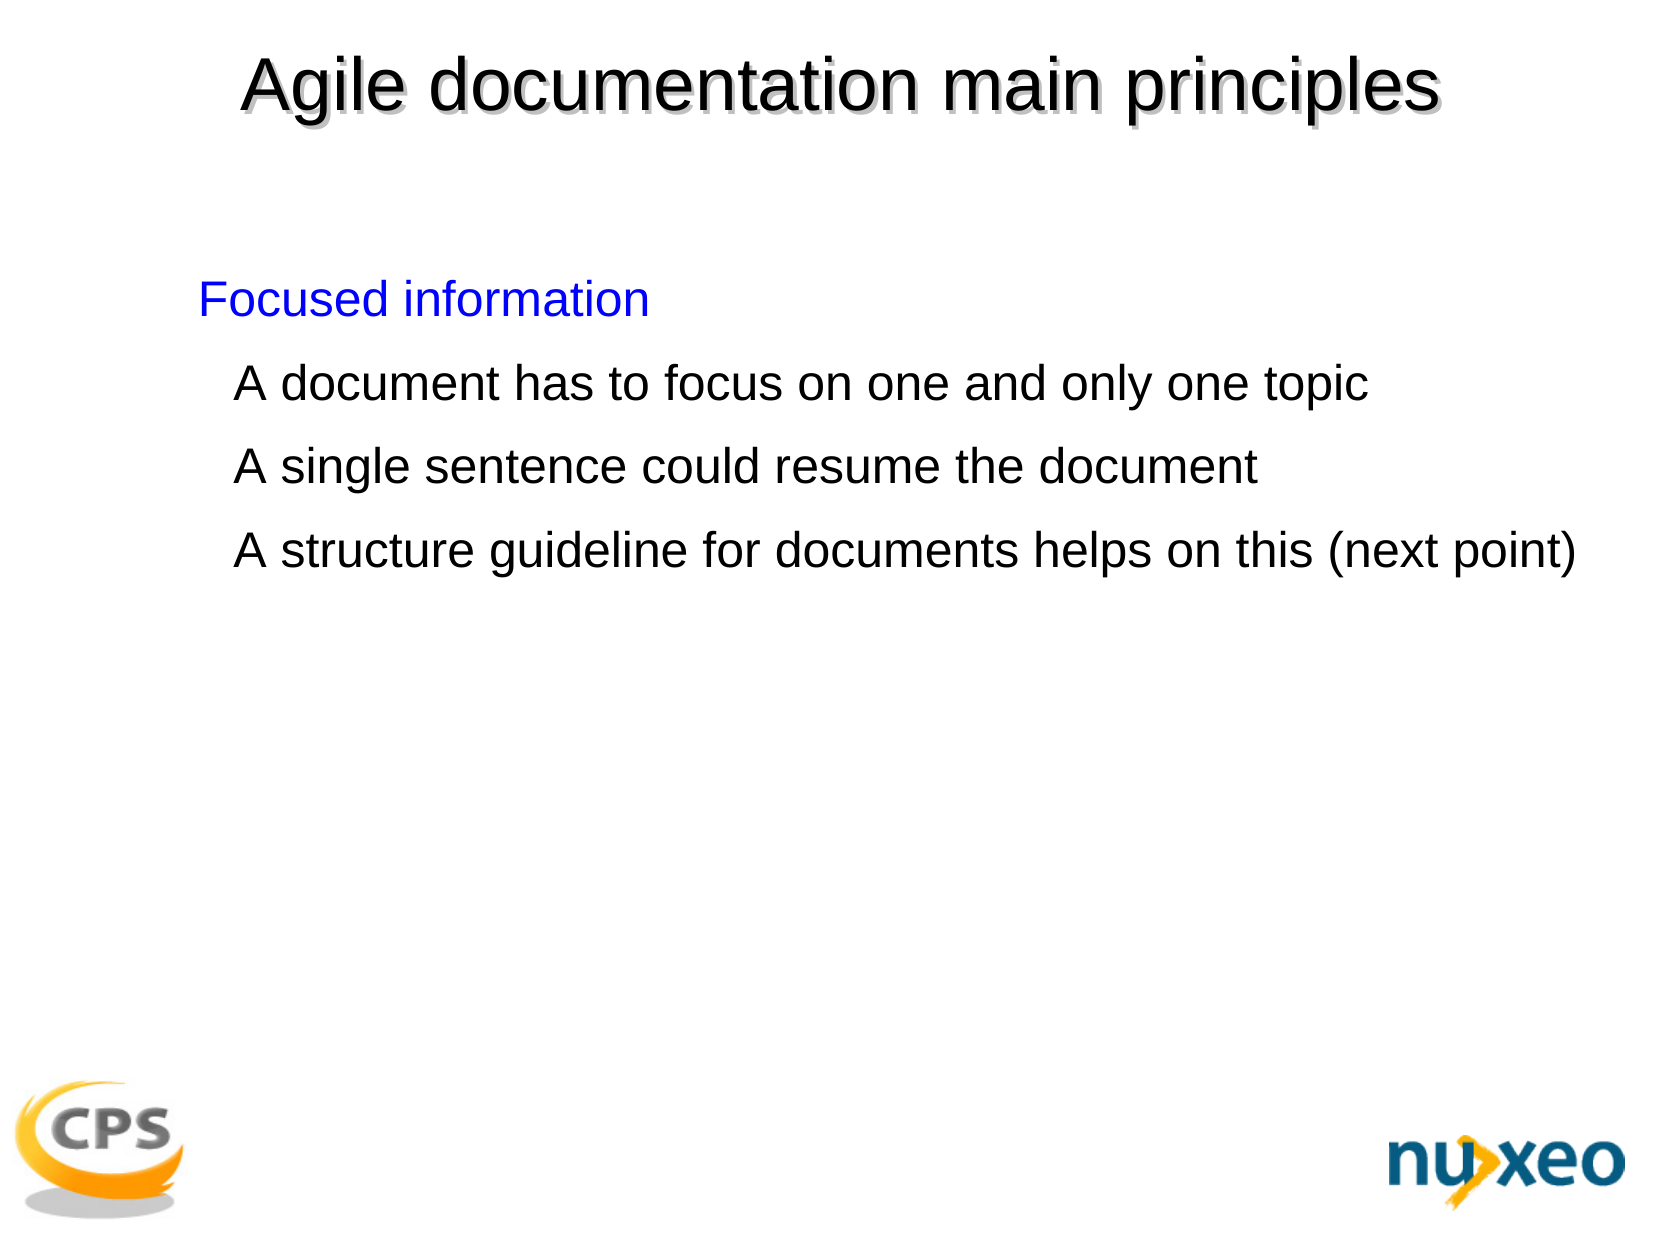

Agile documentation main principles
Focused information
A document has to focus on one and only one topic
A single sentence could resume the document
A structure guideline for documents helps on this (next point)